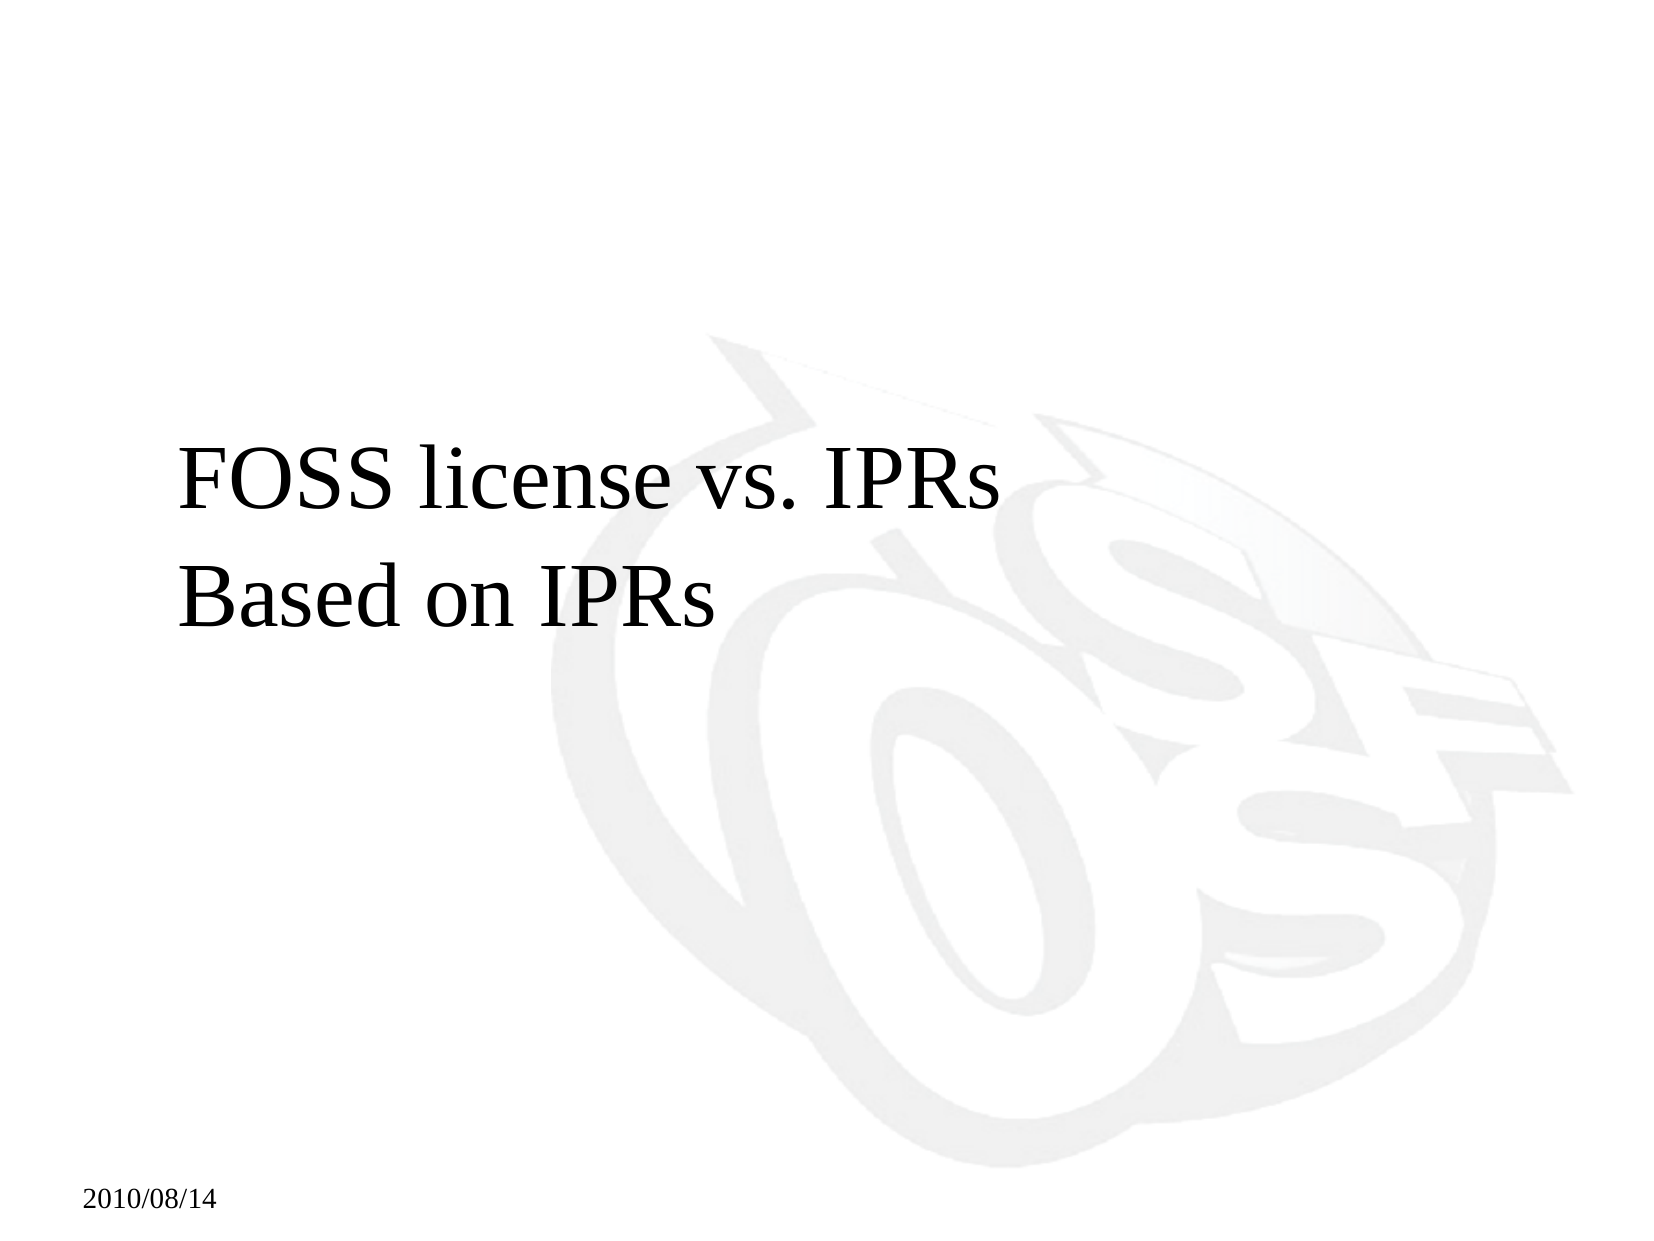

FOSS license vs. IPRs
# Based on IPRs
2010/08/14